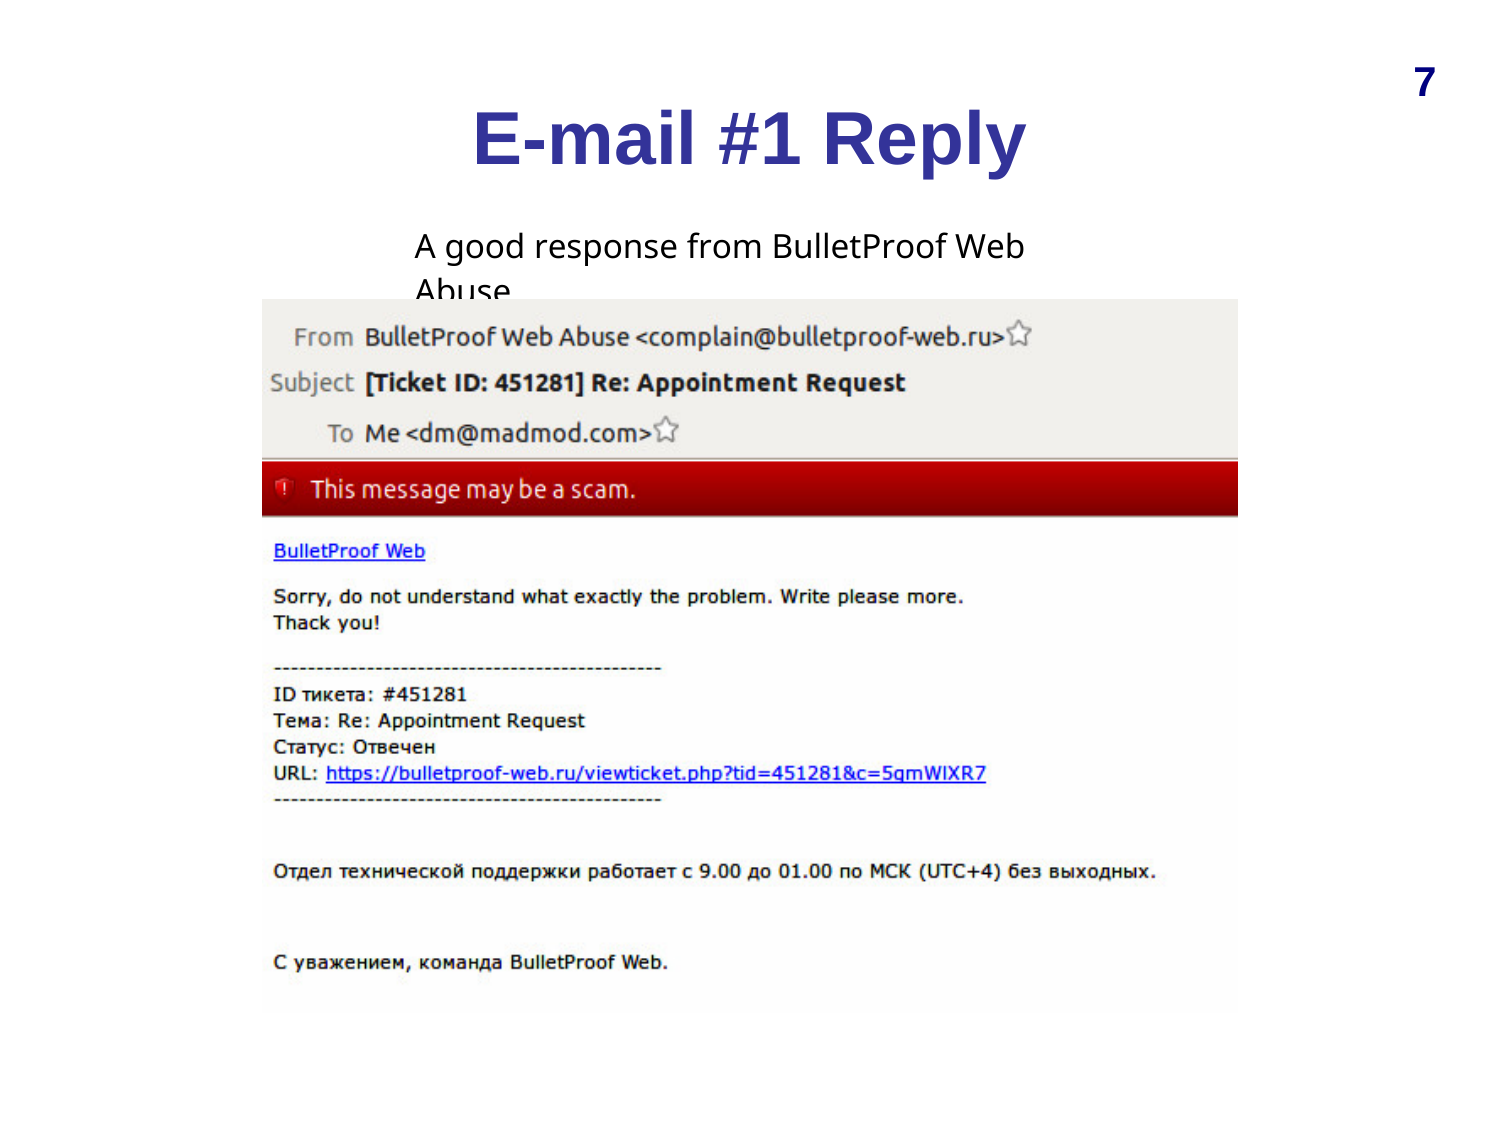

# E-mail #1 Reply
7
A good response from BulletProof Web Abuse